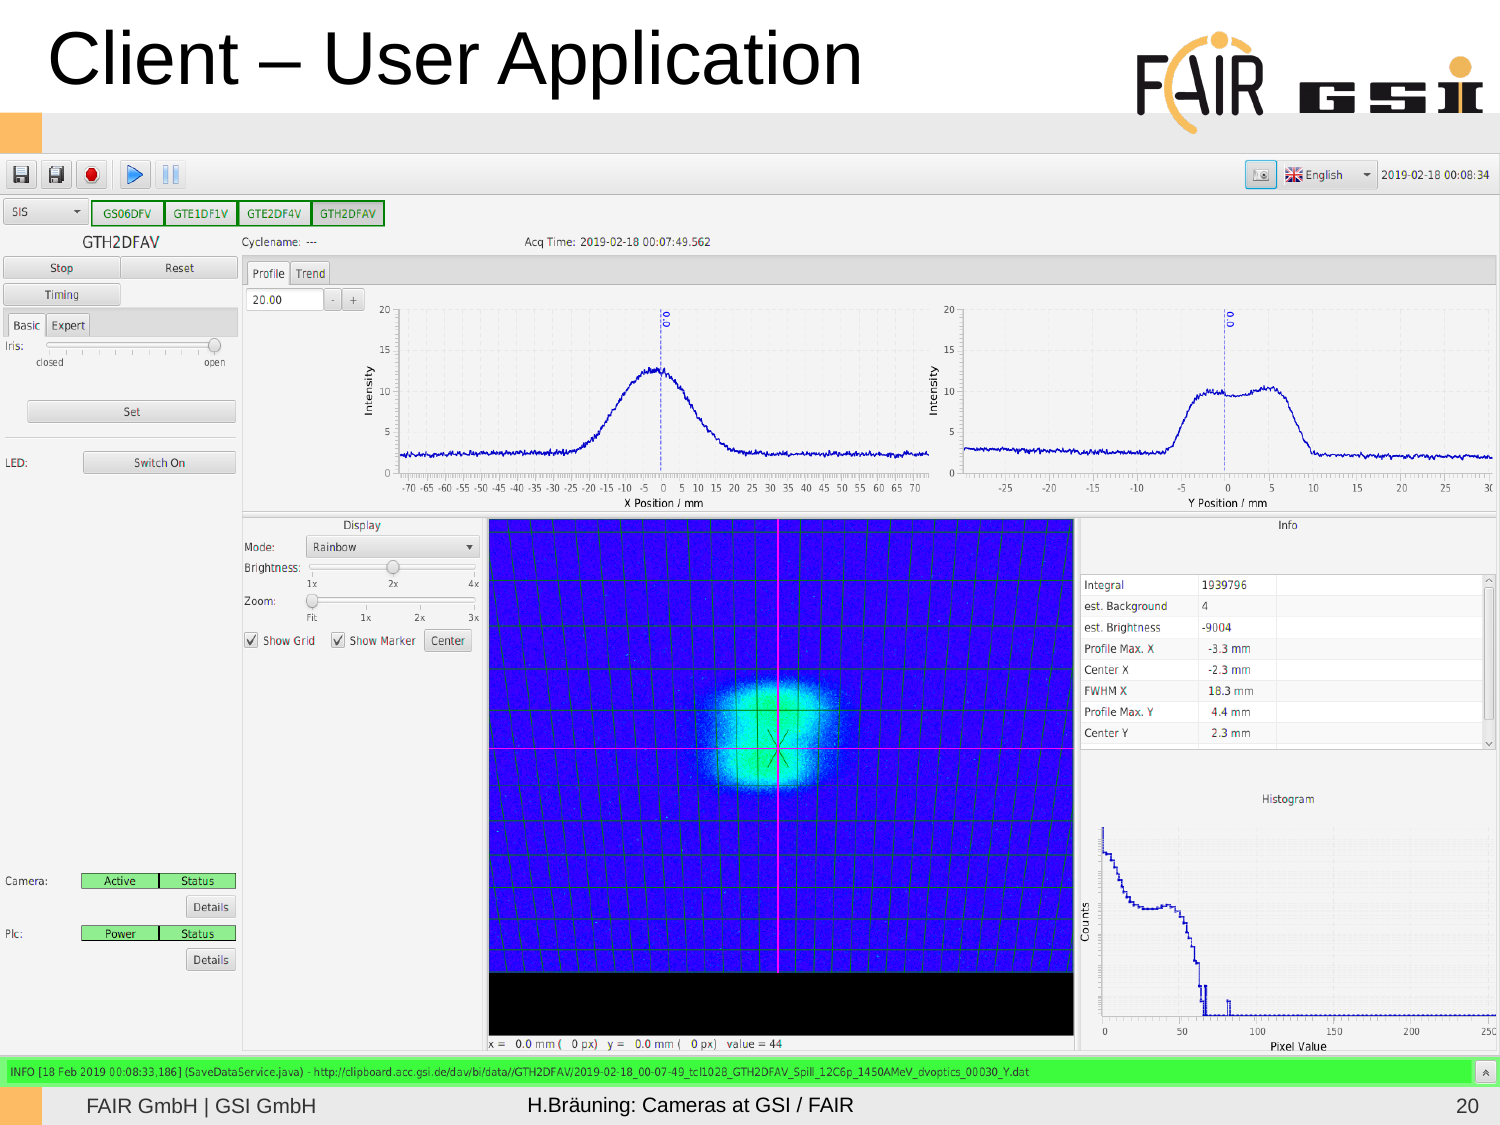

# Client – User Application
20
Harald Bräuning / GSI